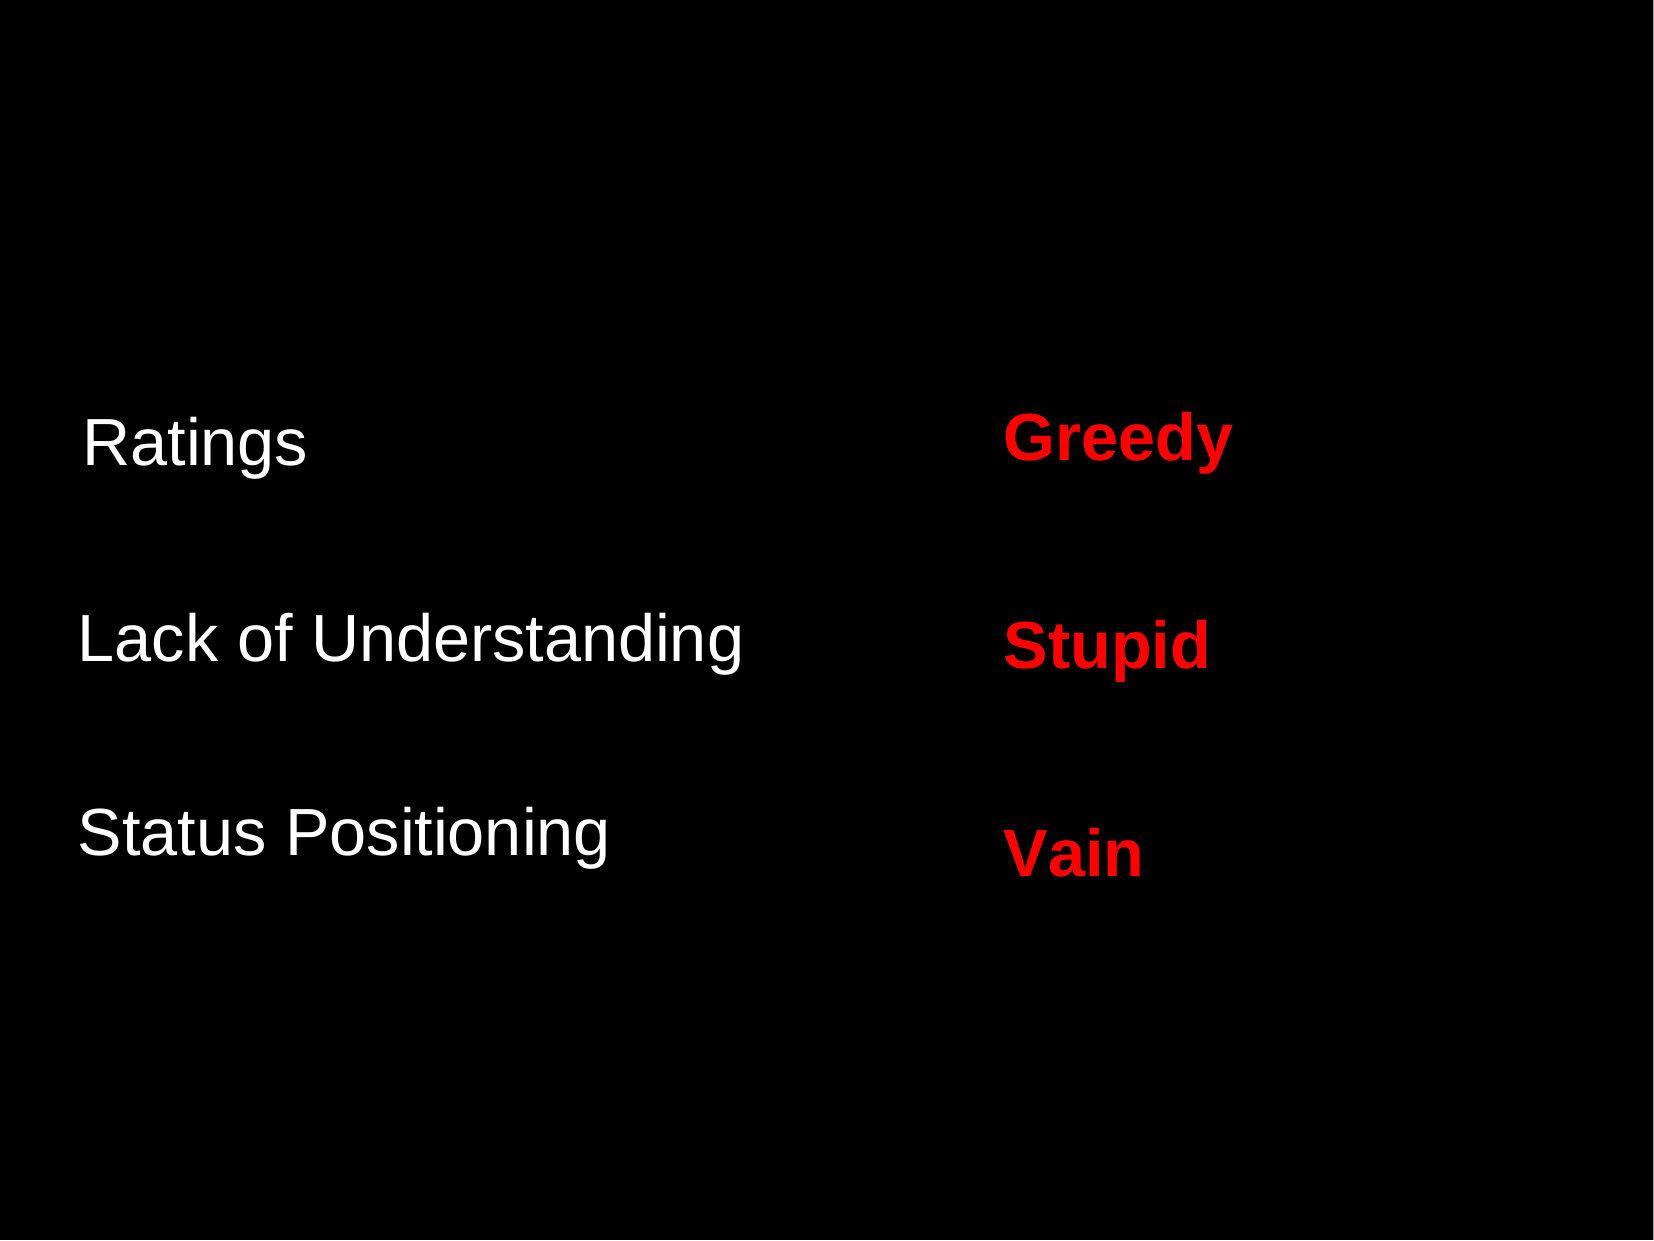

#
Greedy
Stupid
Vain
Ratings
Lack of Understanding
Status Positioning